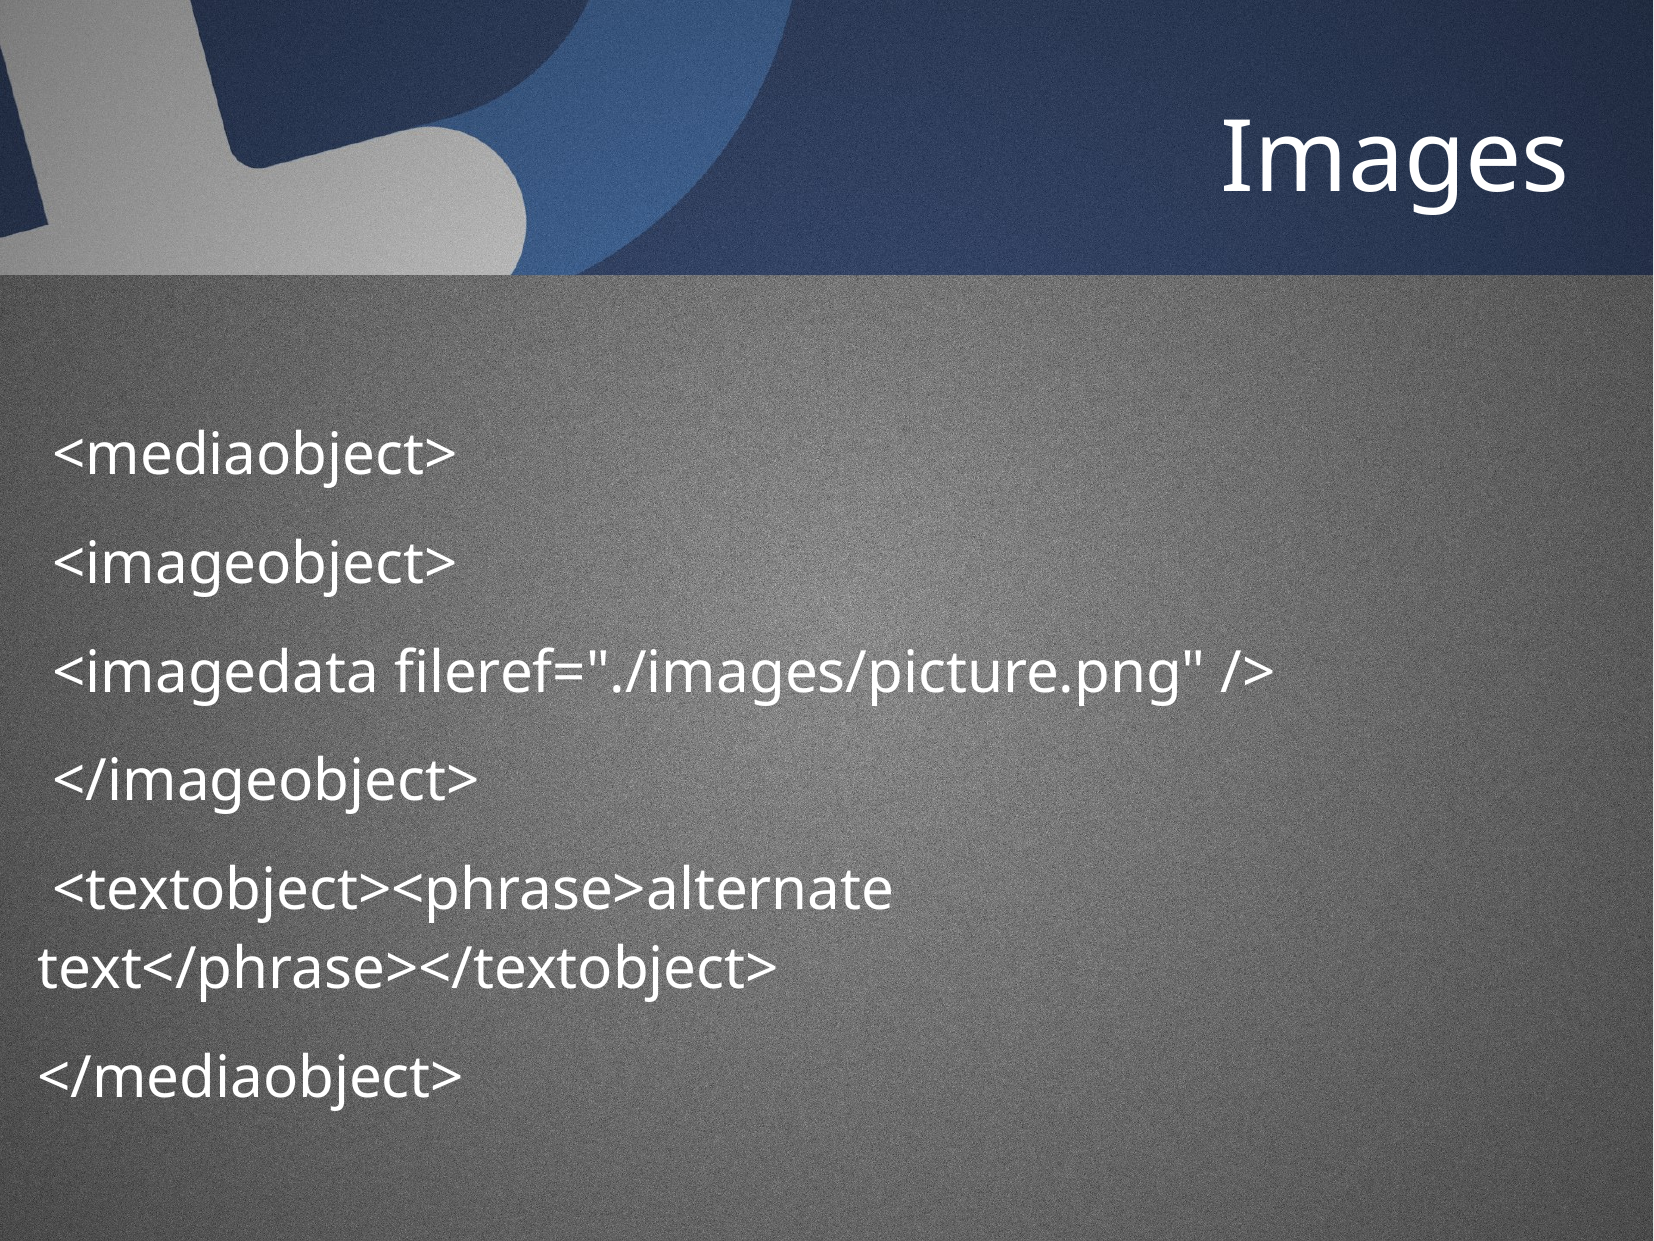

# Images
 <mediaobject>
 <imageobject>
 <imagedata fileref="./images/picture.png" />
 </imageobject>
 <textobject><phrase>alternate text</phrase></textobject>
</mediaobject>